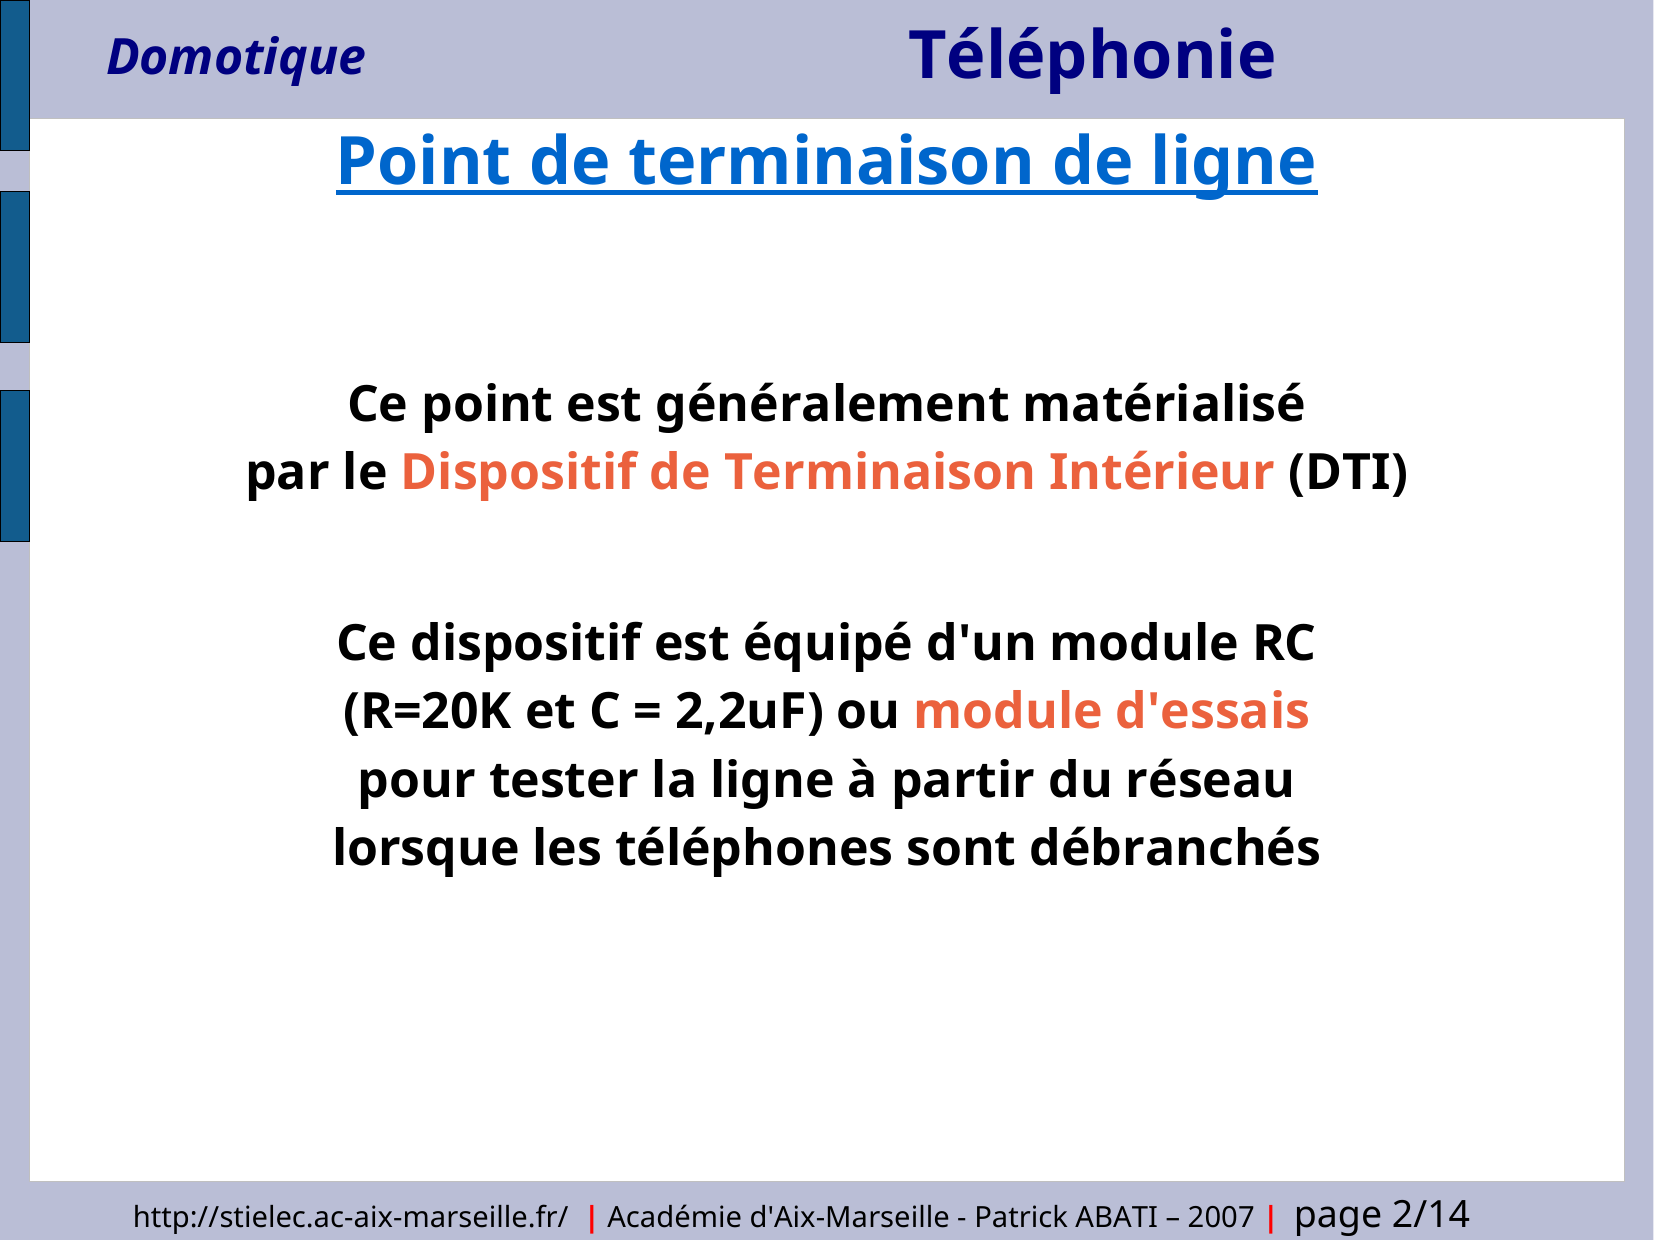

Point de terminaison de ligne
Ce point est généralement matérialisé
par le Dispositif de Terminaison Intérieur (DTI)
Ce dispositif est équipé d'un module RC
(R=20K et C = 2,2uF) ou module d'essais
pour tester la ligne à partir du réseau
lorsque les téléphones sont débranchés